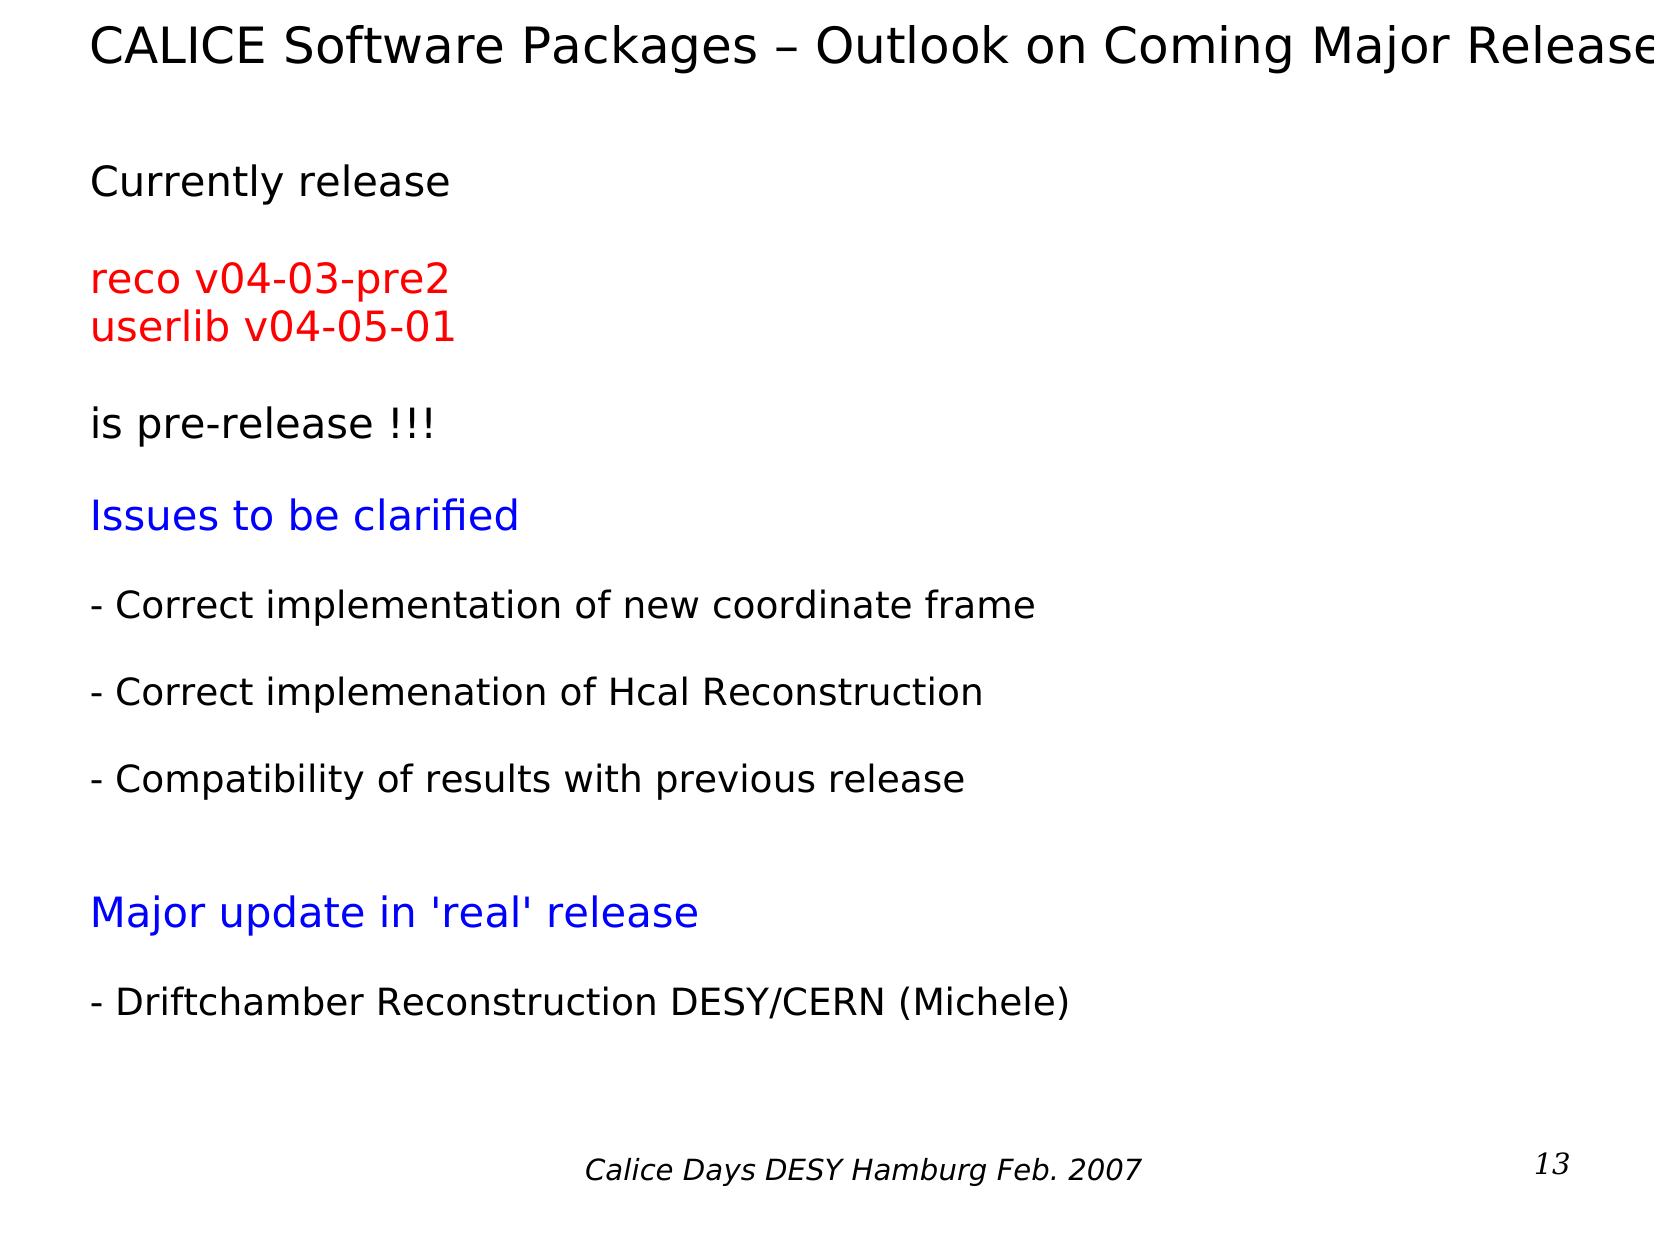

CALICE Software Packages – Outlook on Coming Major Release
Currently release
reco v04-03-pre2
userlib v04-05-01
is pre-release !!!
Issues to be clarified
- Correct implementation of new coordinate frame
- Correct implemenation of Hcal Reconstruction
- Compatibility of results with previous release
Major update in 'real' release
- Driftchamber Reconstruction DESY/CERN (Michele)
13
ILC Detector Testbeam Workshop Jan. 07